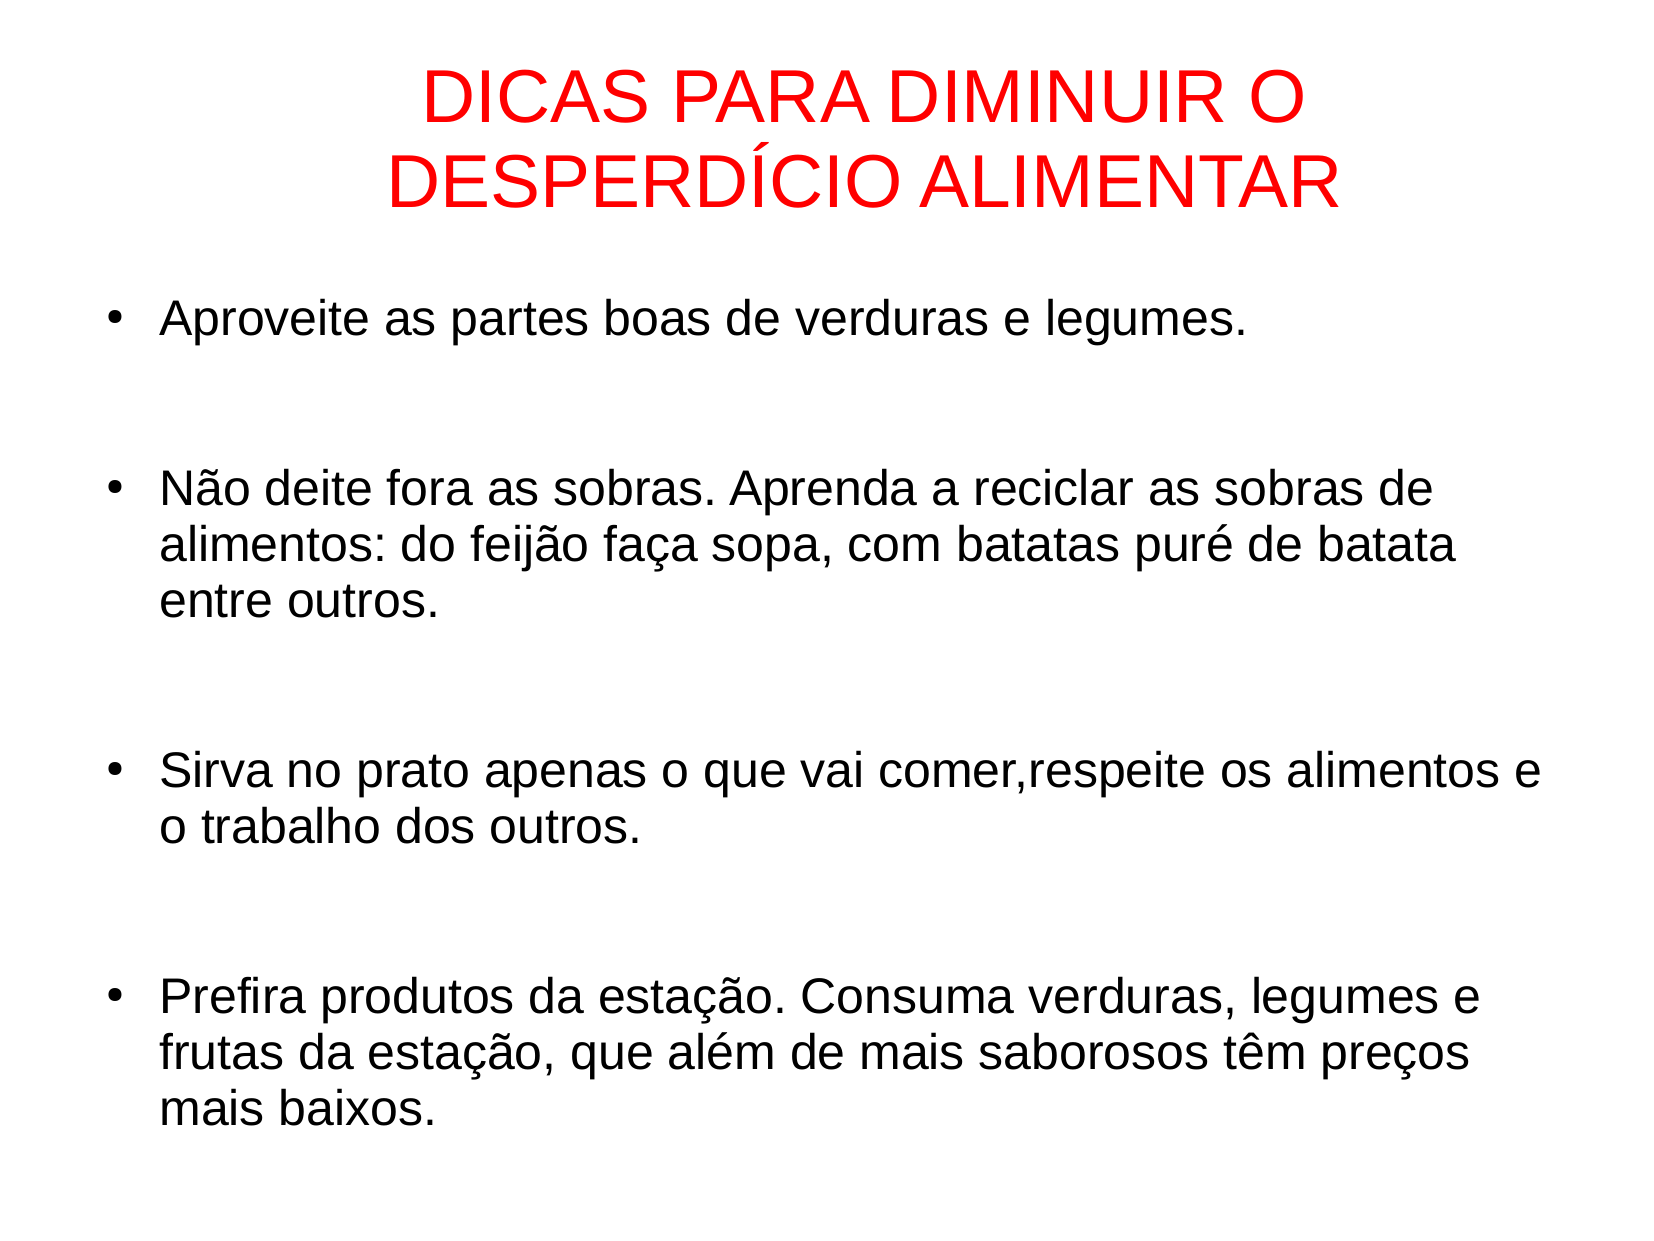

# DICAS PARA DIMINUIR O DESPERDÍCIO ALIMENTAR
Aproveite as partes boas de verduras e legumes.
Não deite fora as sobras. Aprenda a reciclar as sobras de alimentos: do feijão faça sopa, com batatas puré de batata entre outros.
Sirva no prato apenas o que vai comer,respeite os alimentos e o trabalho dos outros.
Prefira produtos da estação. Consuma verduras, legumes e frutas da estação, que além de mais saborosos têm preços mais baixos.